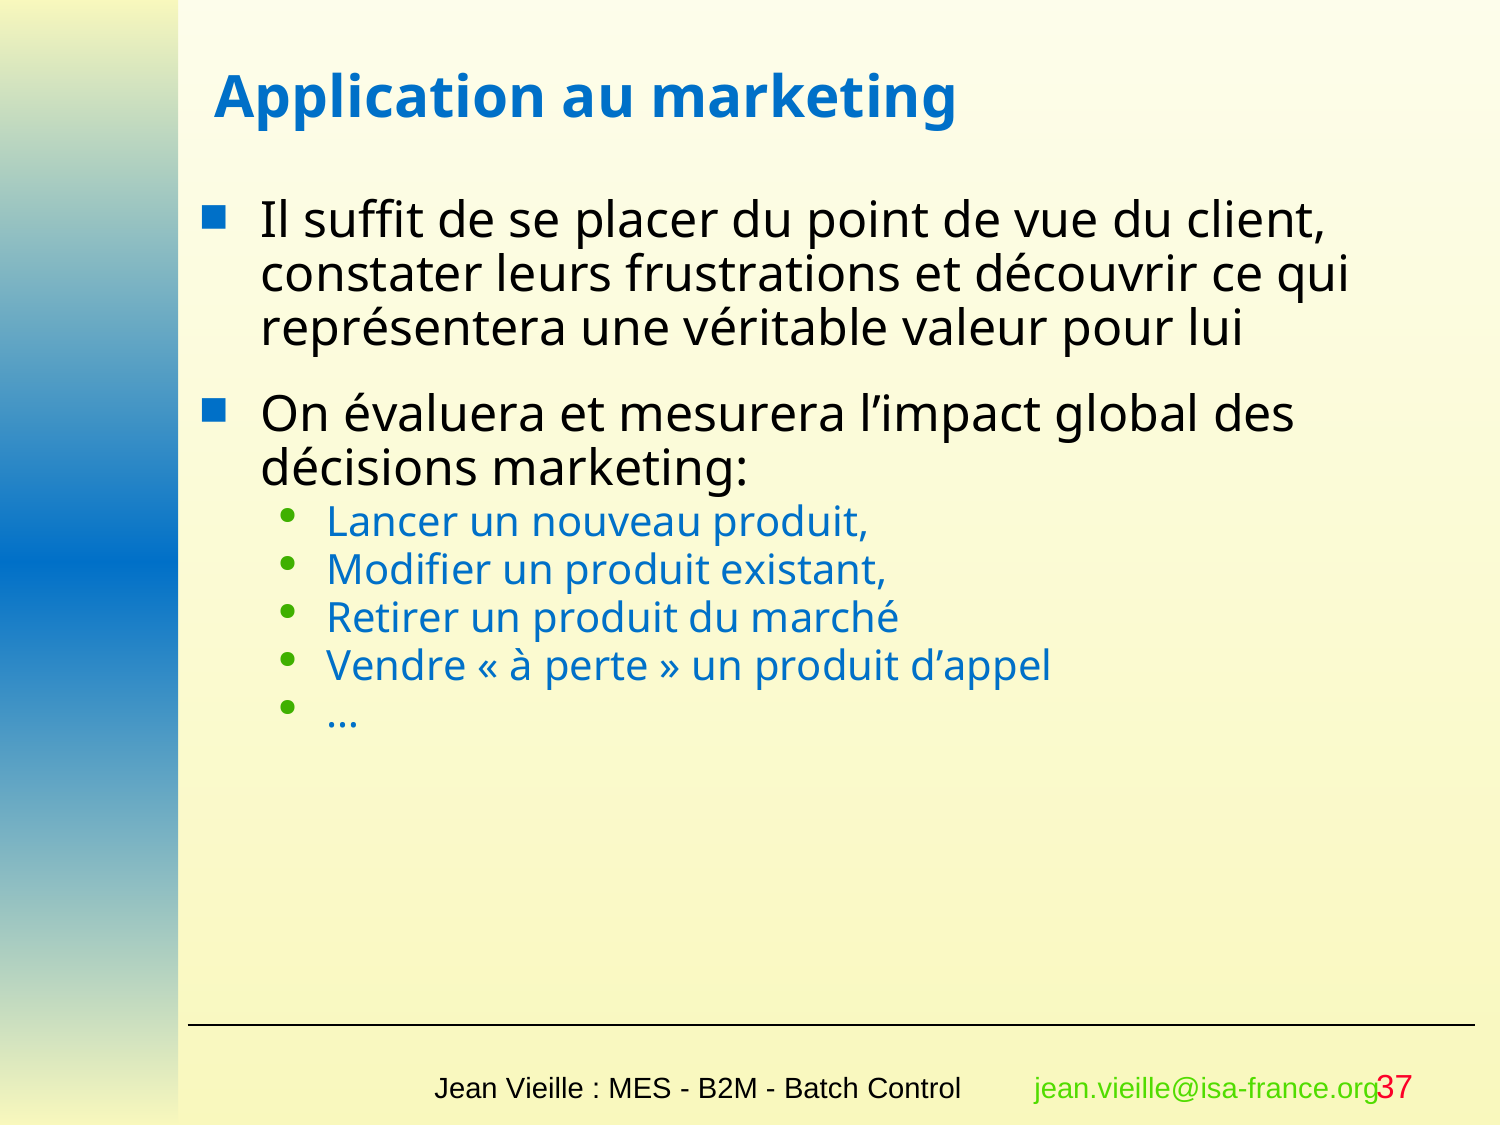

# Application au marketing
Il suffit de se placer du point de vue du client, constater leurs frustrations et découvrir ce qui représentera une véritable valeur pour lui
On évaluera et mesurera l’impact global des décisions marketing:
Lancer un nouveau produit,
Modifier un produit existant,
Retirer un produit du marché
Vendre « à perte » un produit d’appel
…